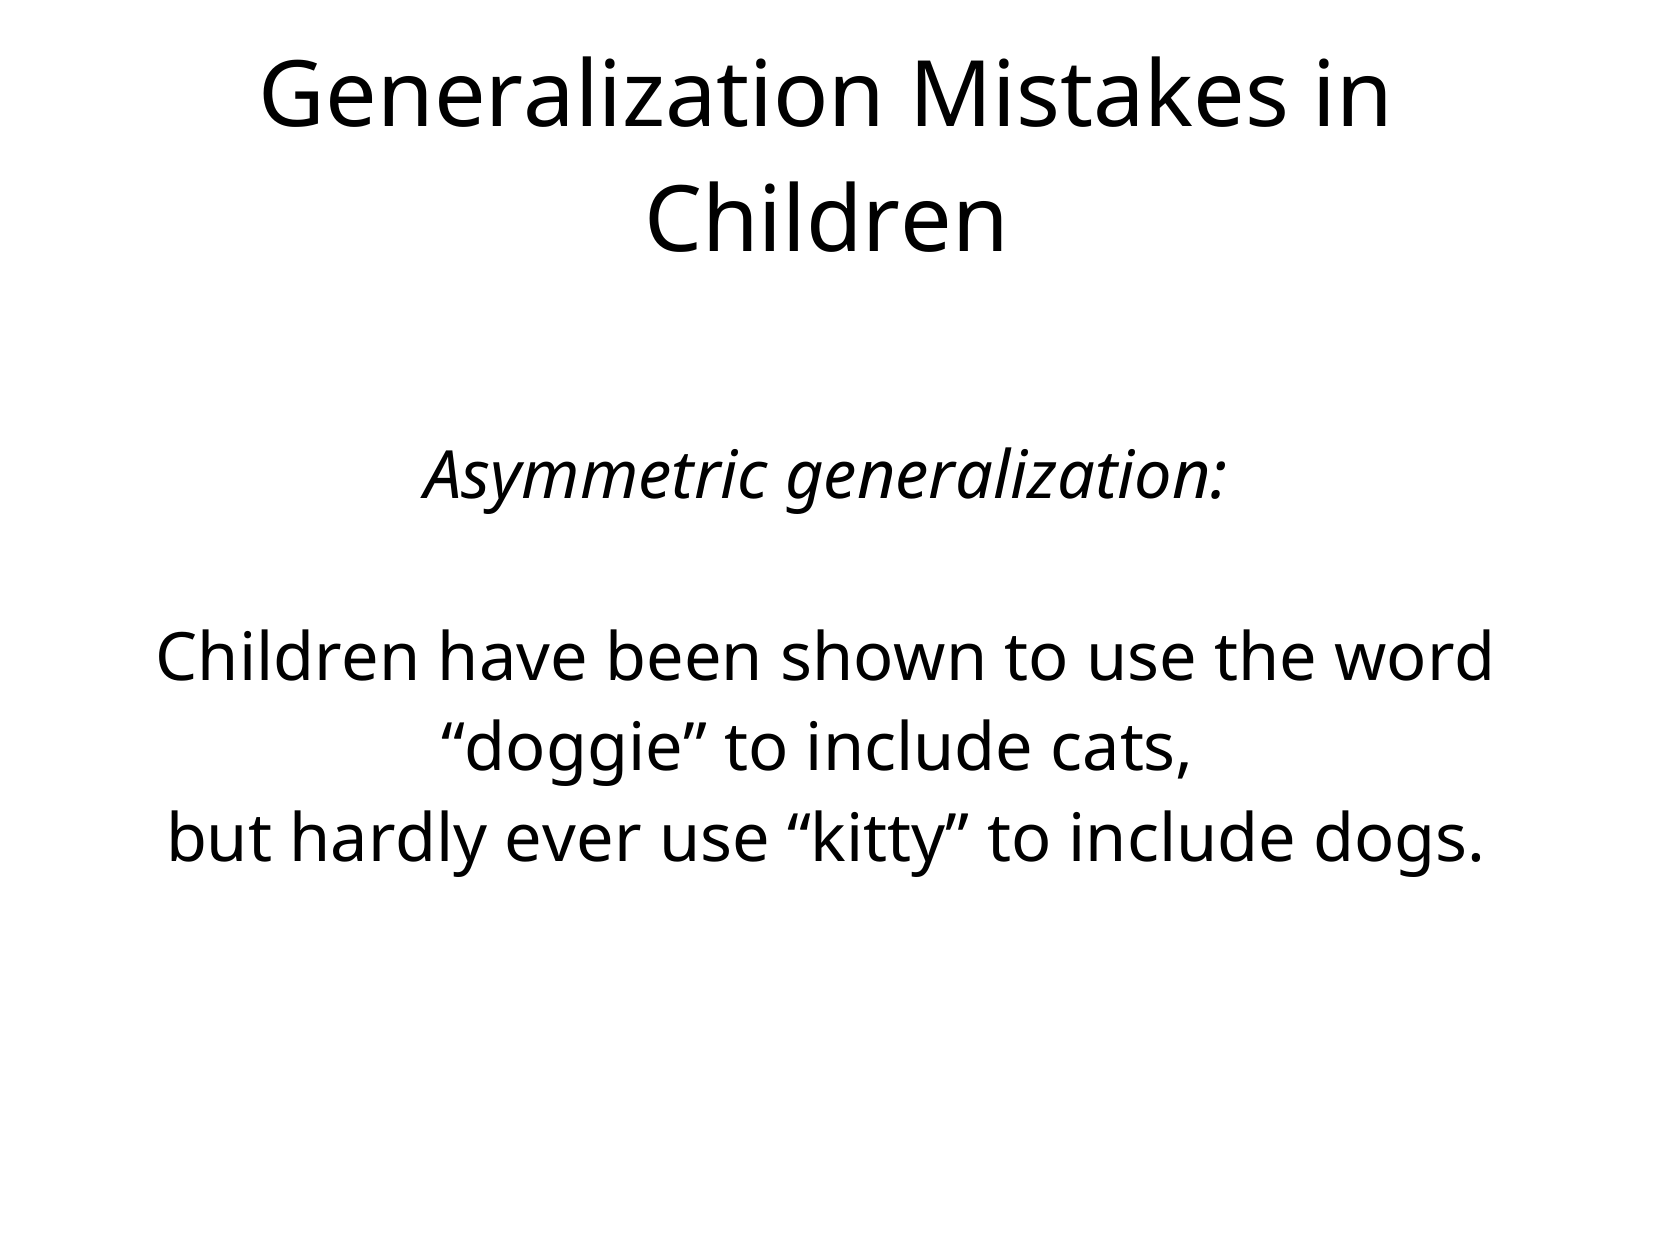

# Generalization Mistakes in Children
Asymmetric generalization:
Children have been shown to use the word “doggie” to include cats,
but hardly ever use “kitty” to include dogs.